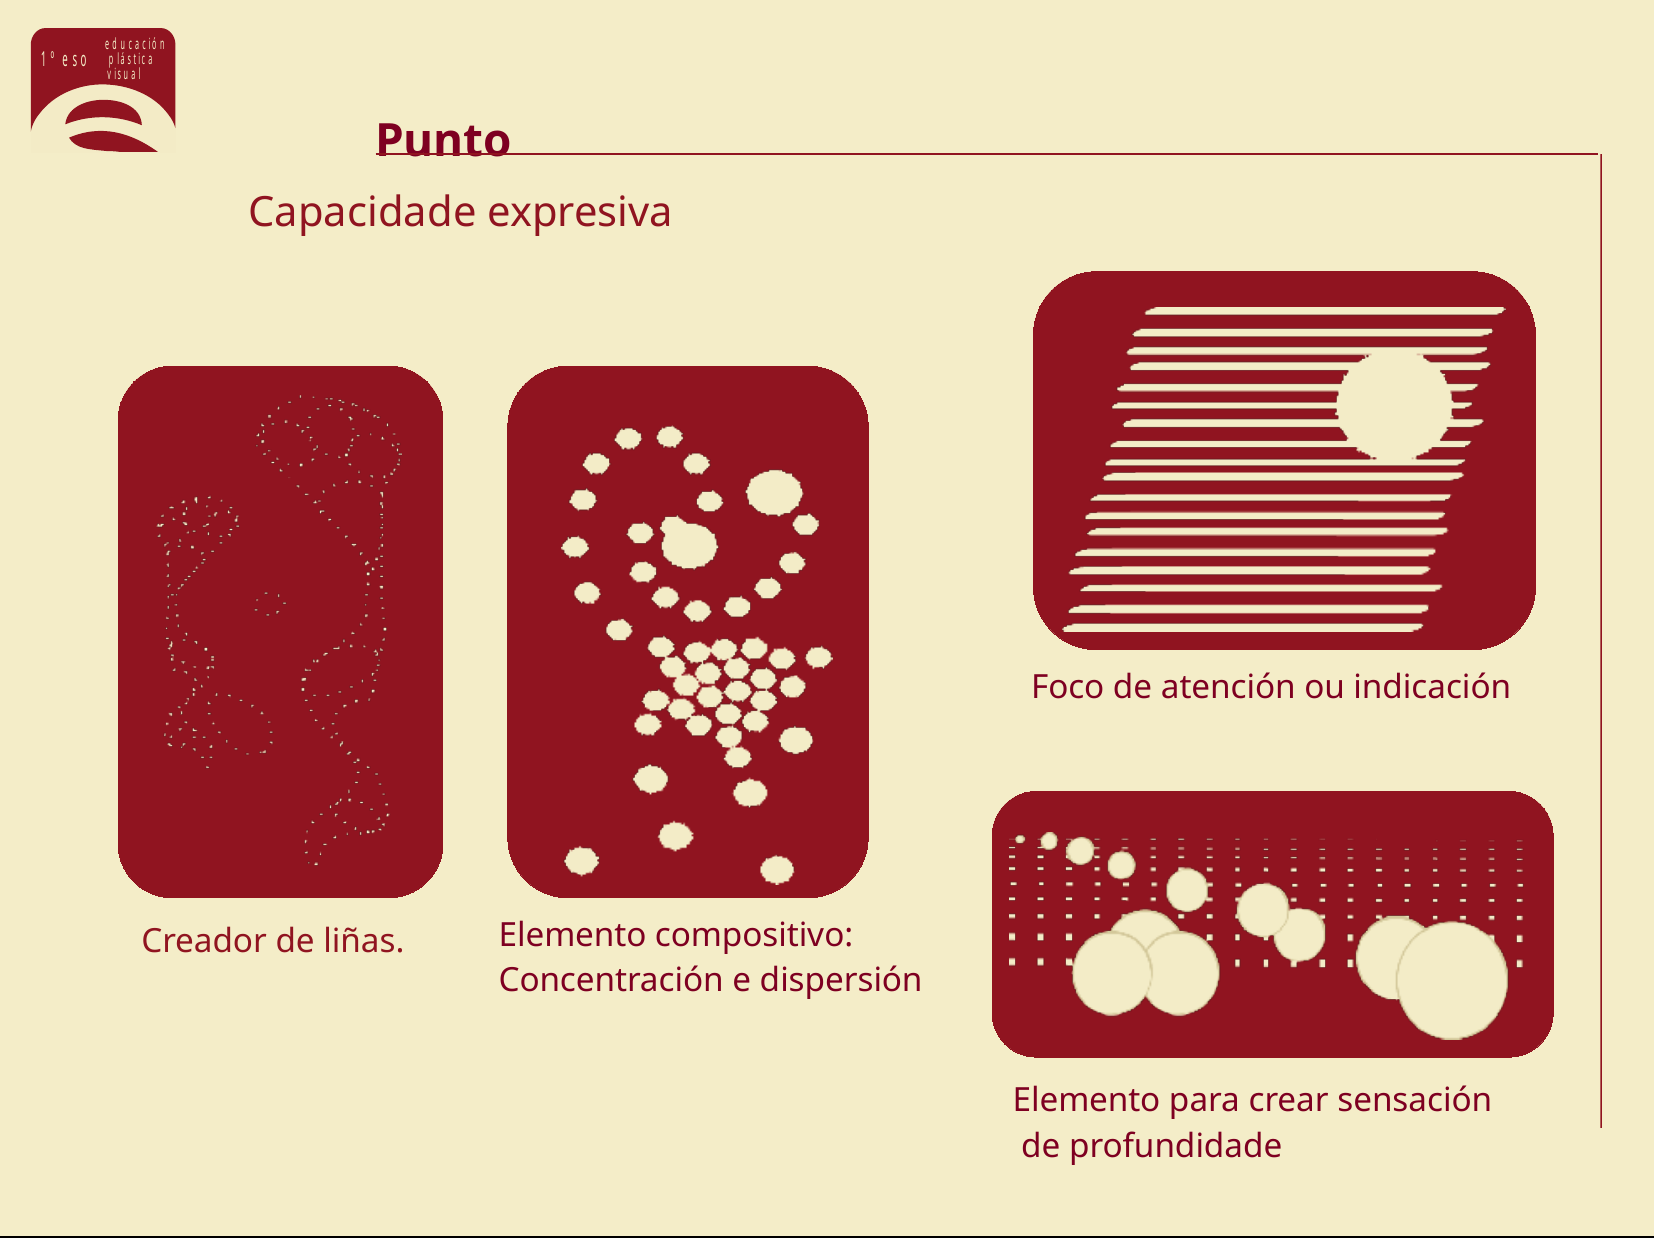

Punto
Capacidade expresiva
#
Foco de atención ou indicación
Elemento compositivo:
Concentración e dispersión
Creador de liñas.
Elemento para crear sensación
 de profundidade